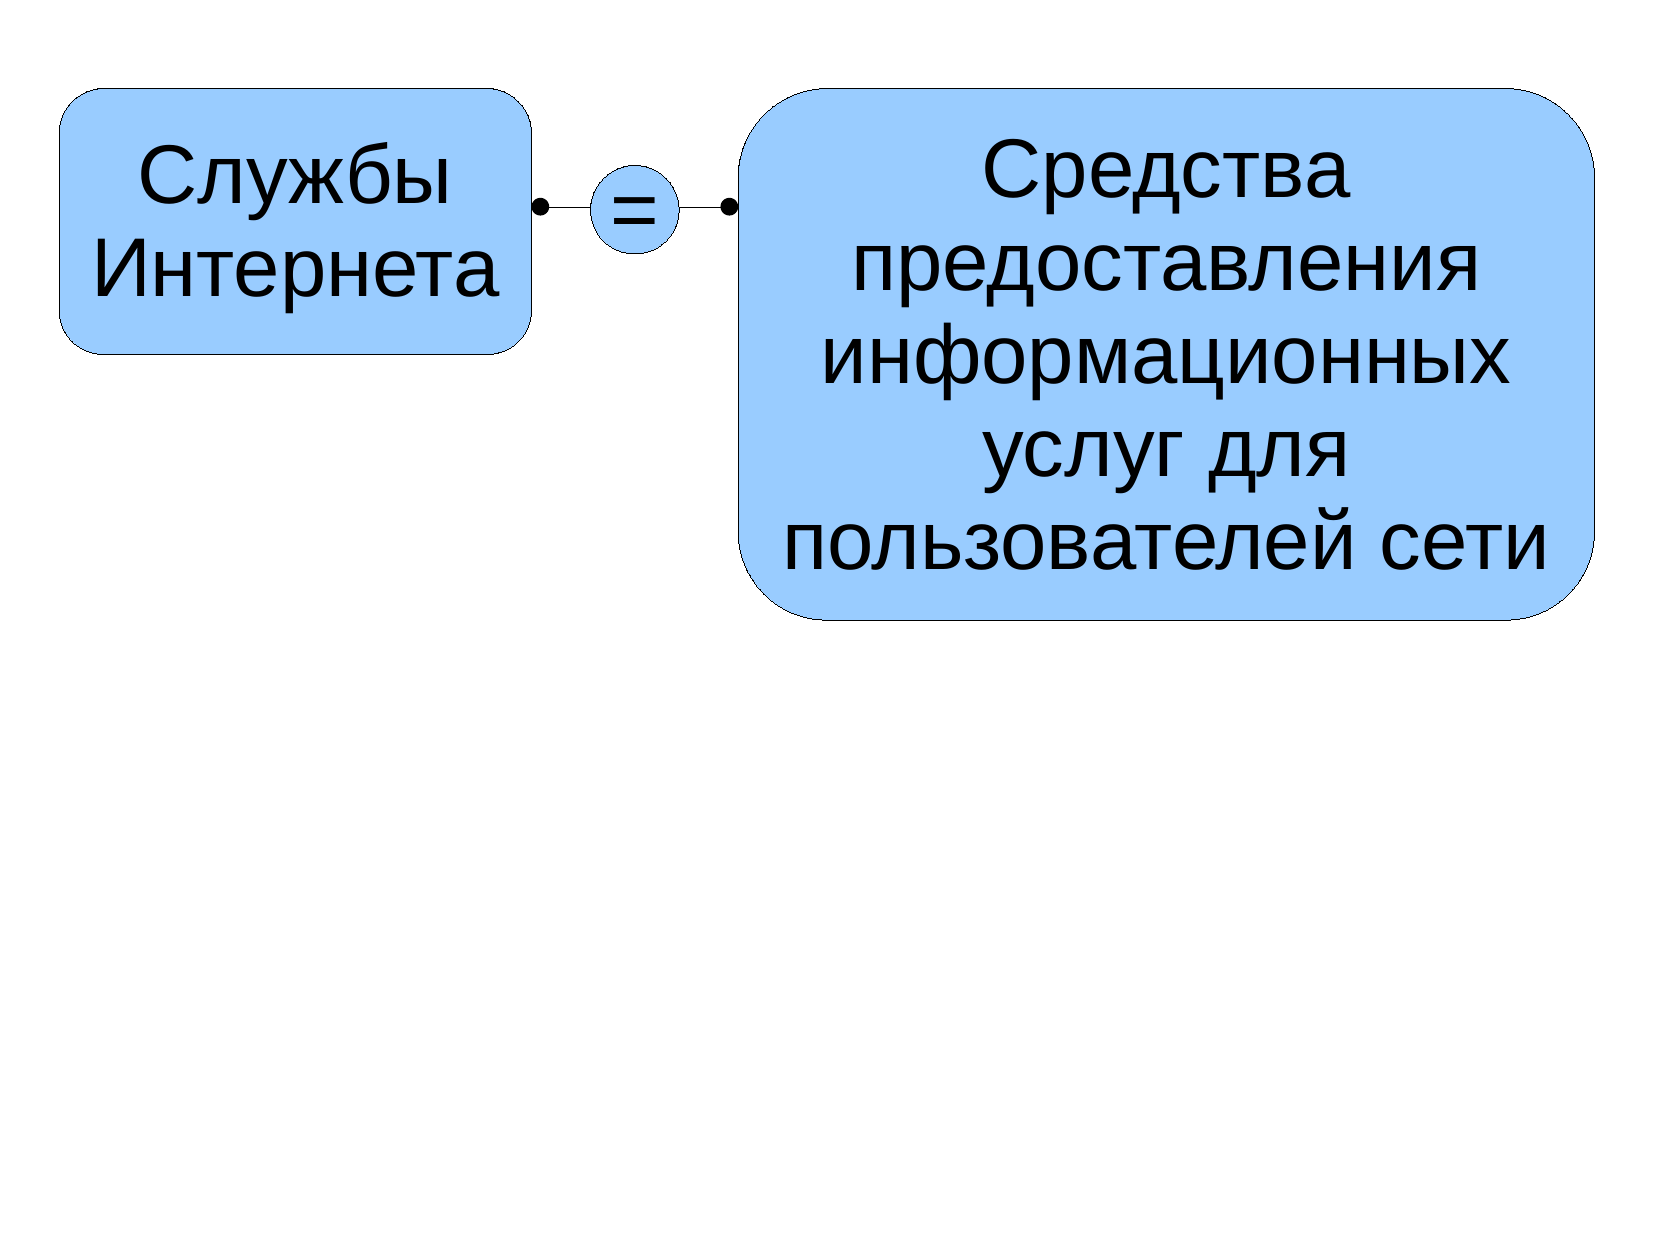

Службы
Интернета
Средства
предоставления
информационных
услуг для
пользователей сети
=